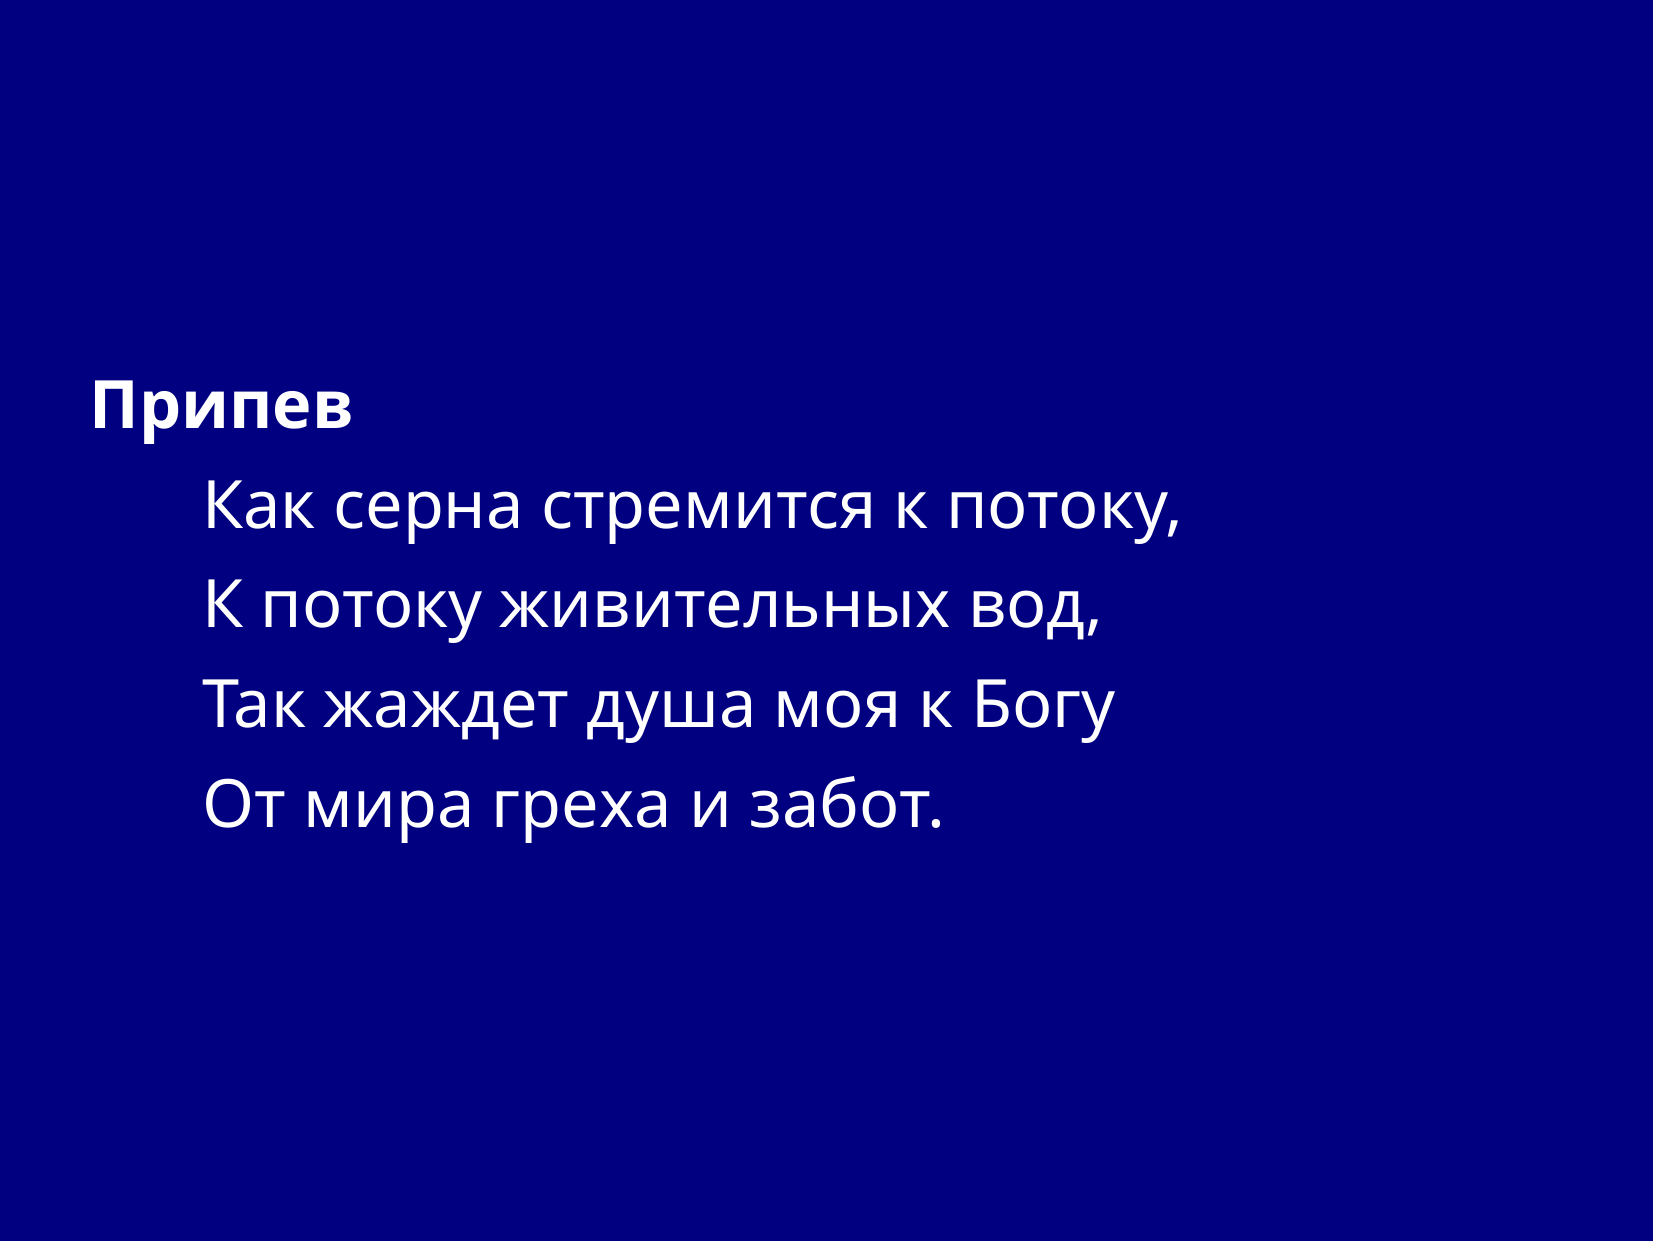

Припев
	Как серна стремится к потоку,
	К потоку живительных вод,
	Так жаждет душа моя к Богу
	От мира греха и забот.